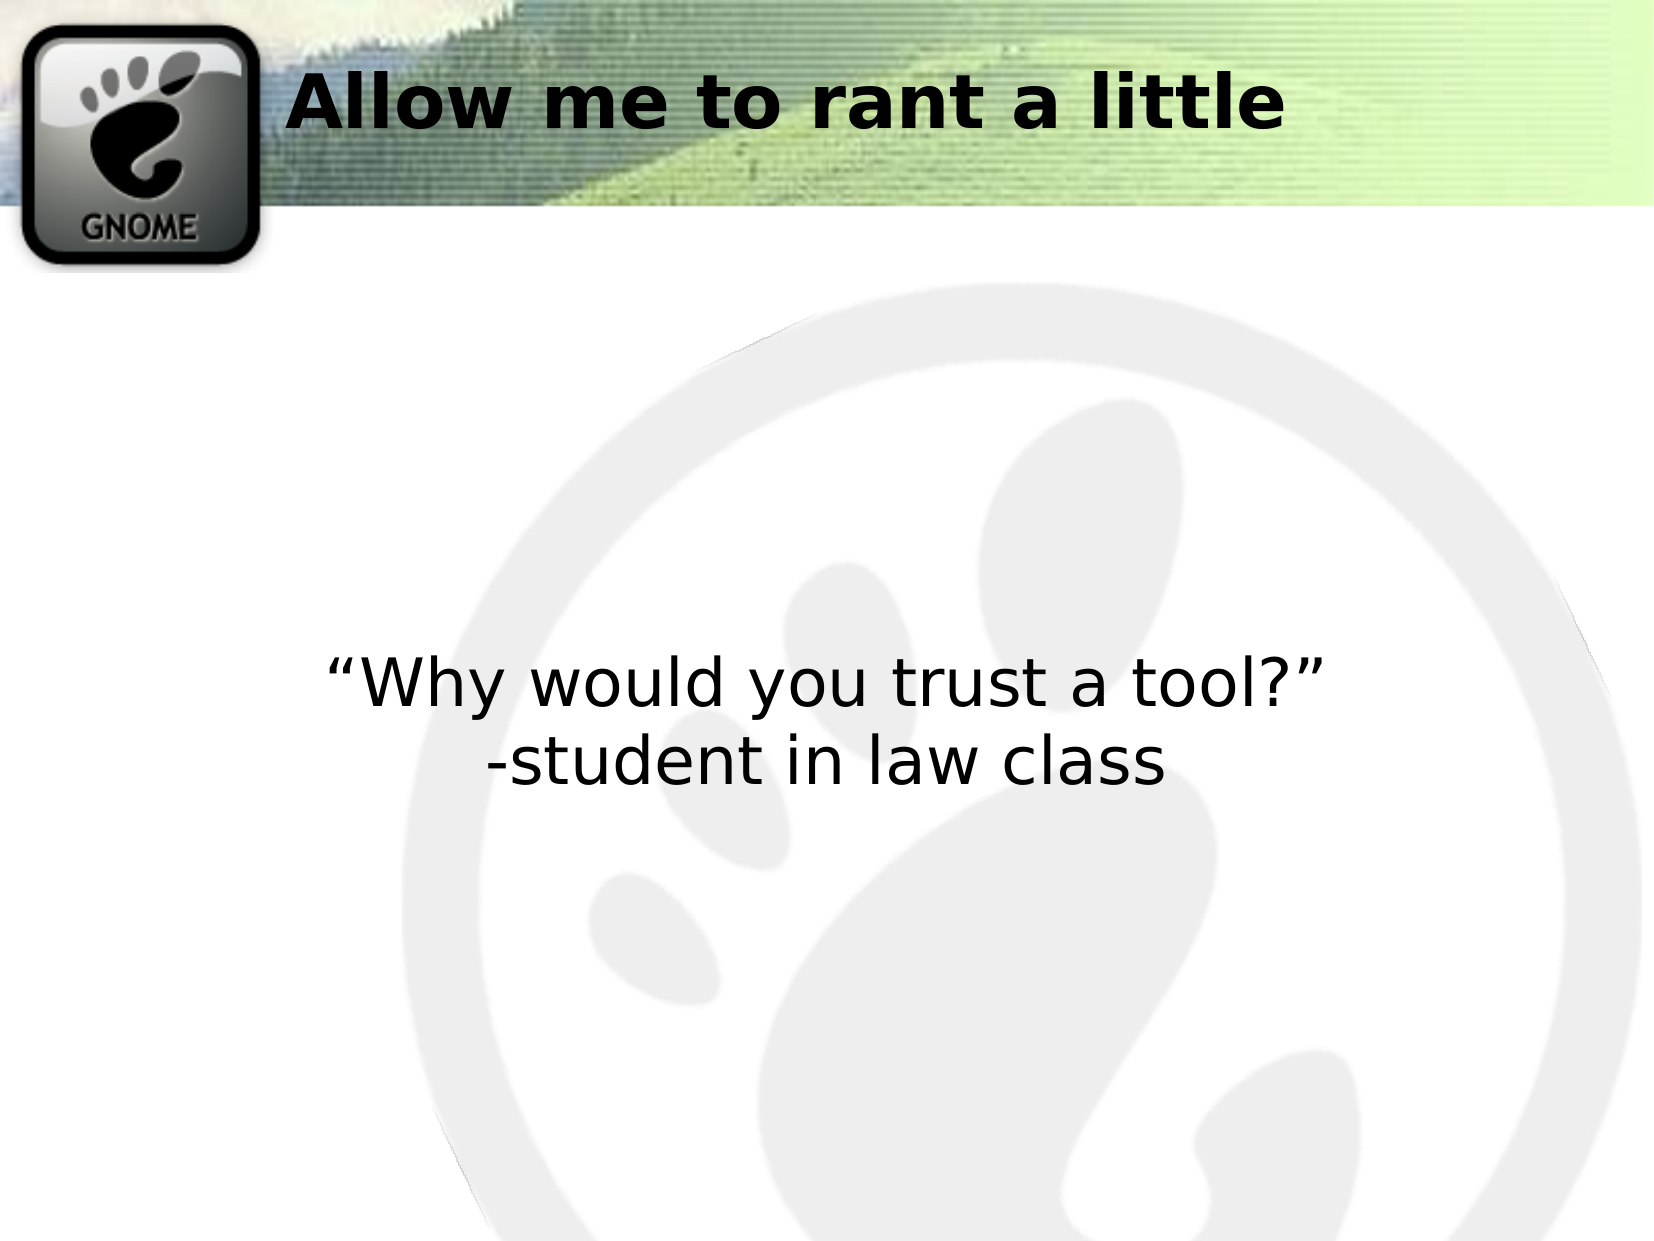

# Allow me to rant a little
“Why would you trust a tool?”
-student in law class